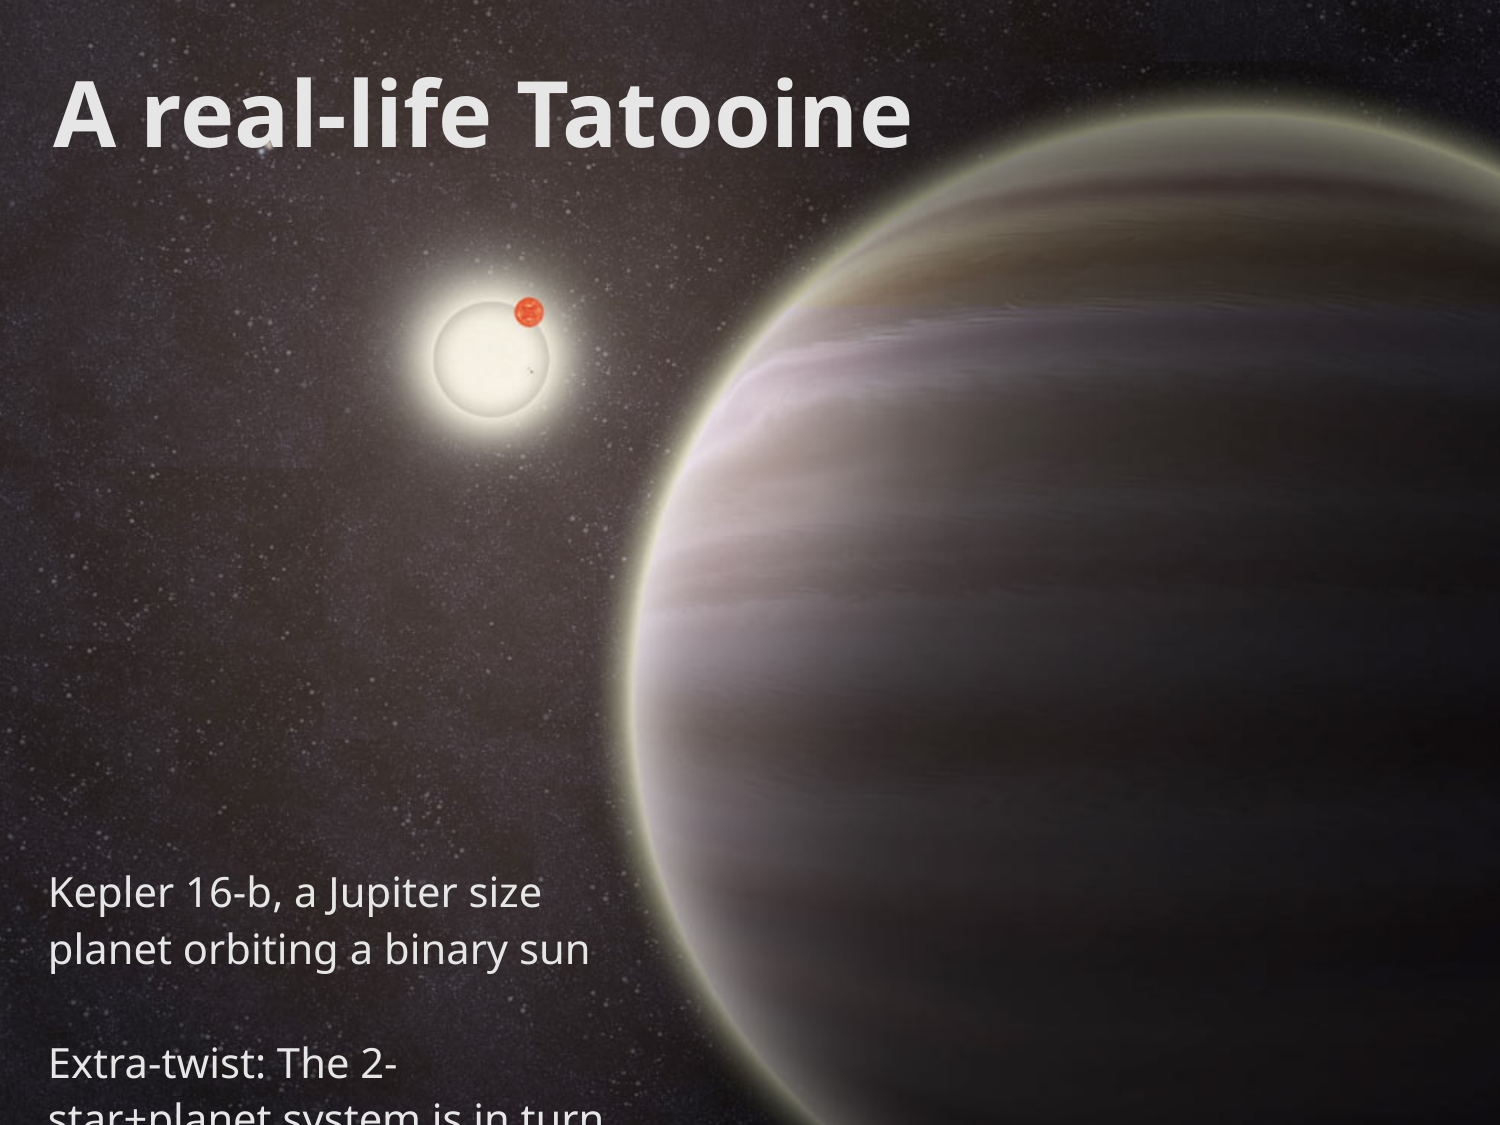

# A real-life Tatooine
Kepler 16-b, a Jupiter size planet orbiting a binary sun
Extra-twist: The 2-star+planet system is in turn orbited by another binary star pair